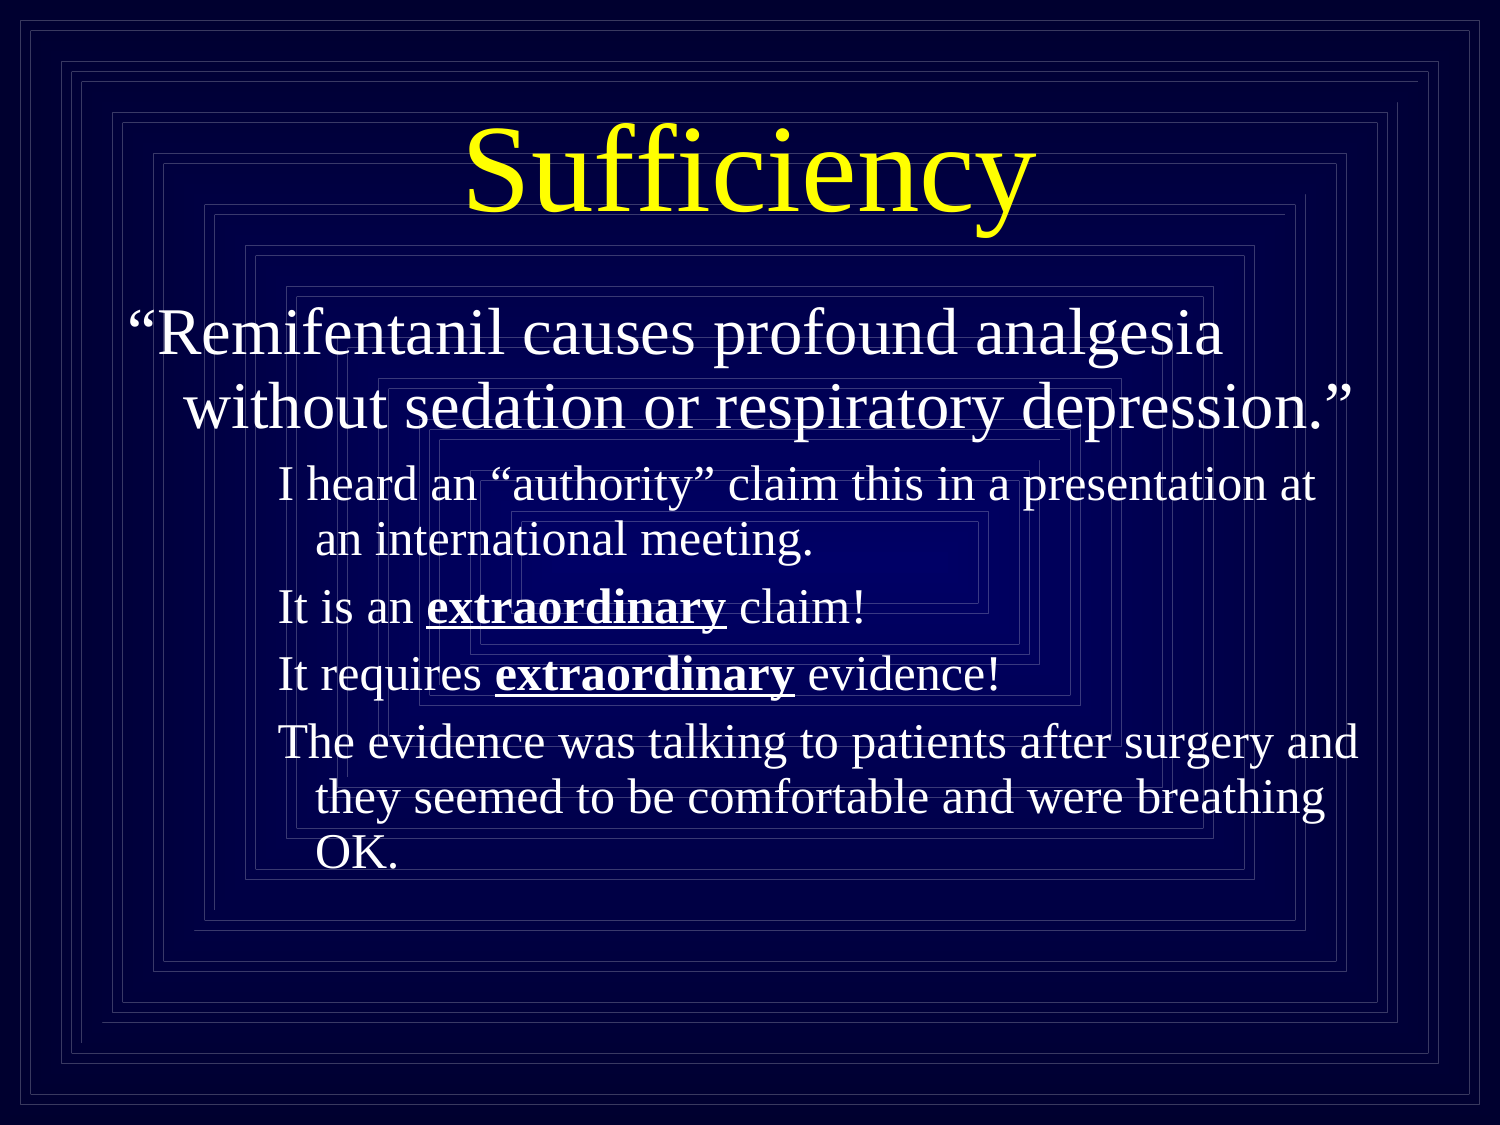

# Sufficiency
“Remifentanil causes profound analgesia without sedation or respiratory depression.”
I heard an “authority” claim this in a presentation at an international meeting.
It is an extraordinary claim!
It requires extraordinary evidence!
The evidence was talking to patients after surgery and they seemed to be comfortable and were breathing OK.